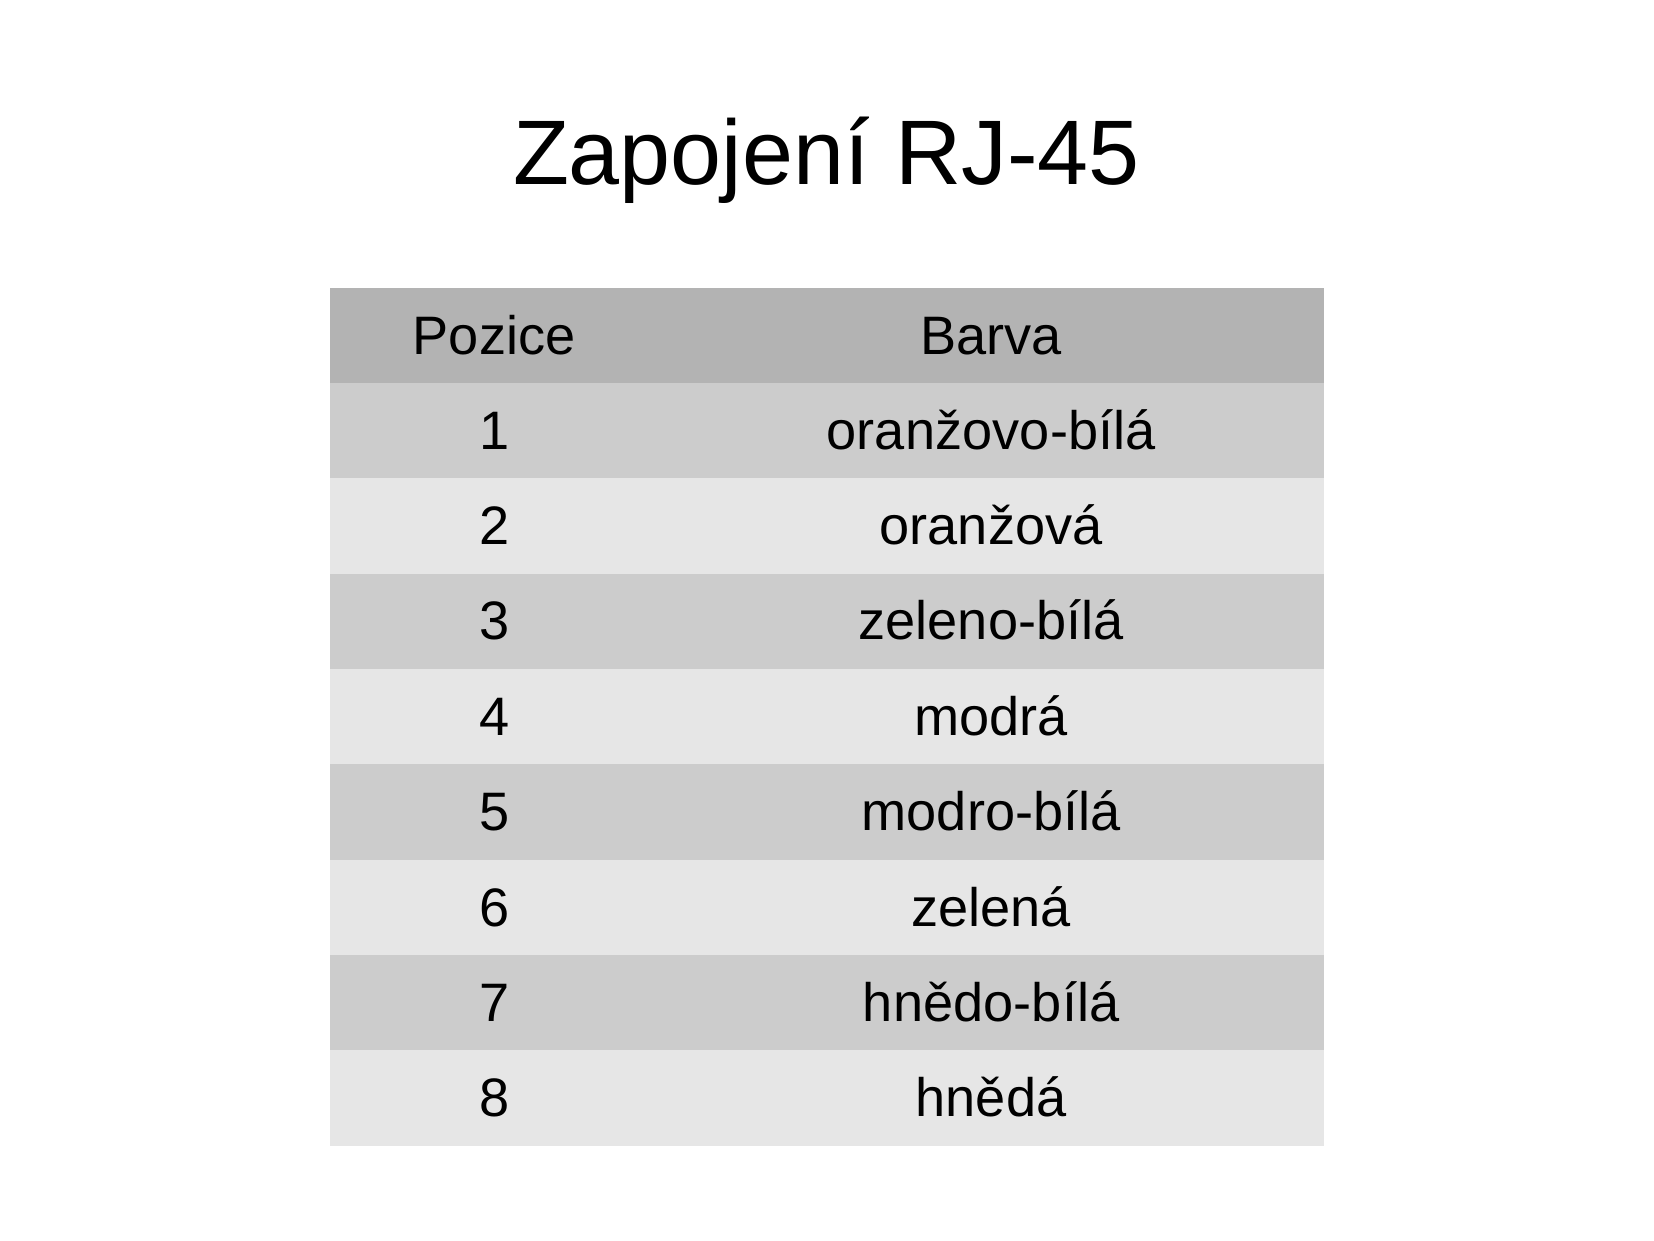

# Zapojení RJ-45
| Pozice | Barva |
| --- | --- |
| 1 | oranžovo-bílá |
| 2 | oranžová |
| 3 | zeleno-bílá |
| 4 | modrá |
| 5 | modro-bílá |
| 6 | zelená |
| 7 | hnědo-bílá |
| 8 | hnědá |